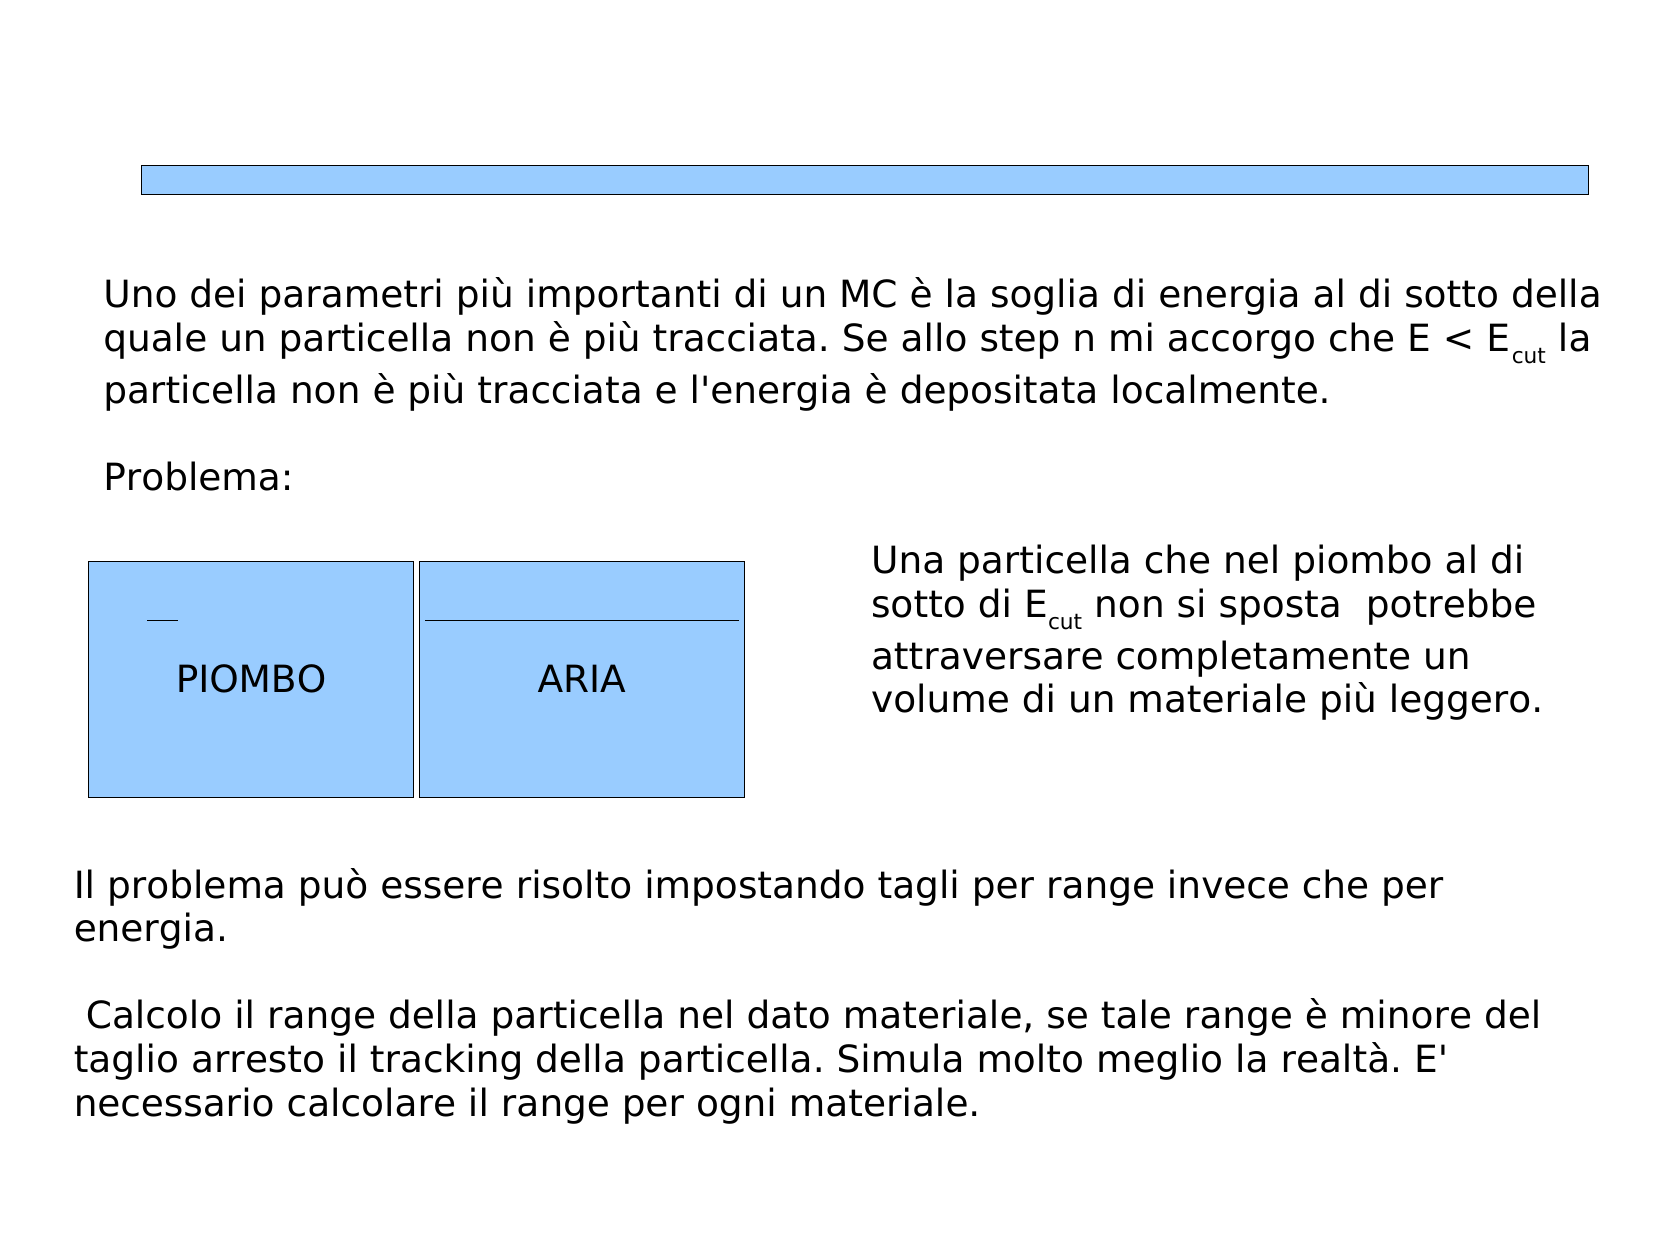

Uno dei parametri più importanti di un MC è la soglia di energia al di sotto della quale un particella non è più tracciata. Se allo step n mi accorgo che E < Ecut la particella non è più tracciata e l'energia è depositata localmente.
Problema:
Una particella che nel piombo al di sotto di Ecut non si sposta potrebbe attraversare completamente un volume di un materiale più leggero.
PIOMBO
ARIA
Il problema può essere risolto impostando tagli per range invece che per energia.
 Calcolo il range della particella nel dato materiale, se tale range è minore del taglio arresto il tracking della particella. Simula molto meglio la realtà. E' necessario calcolare il range per ogni materiale.